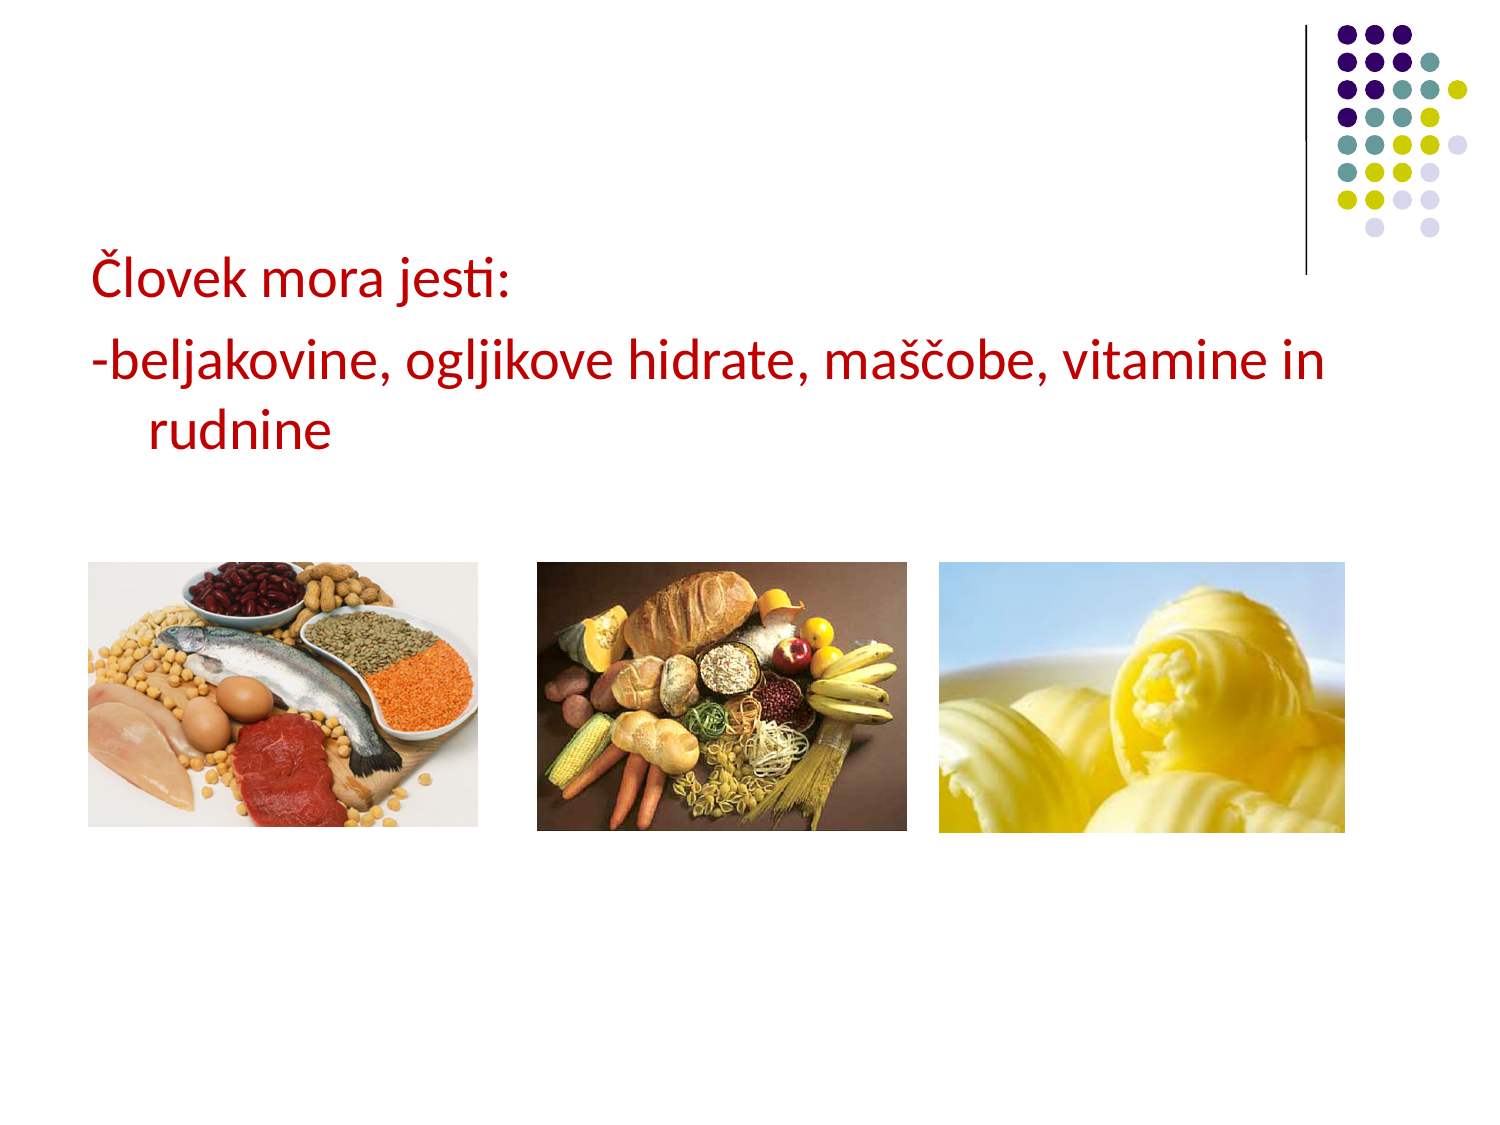

# Človek mora jesti:
-beljakovine, ogljikove hidrate, maščobe, vitamine in rudnine